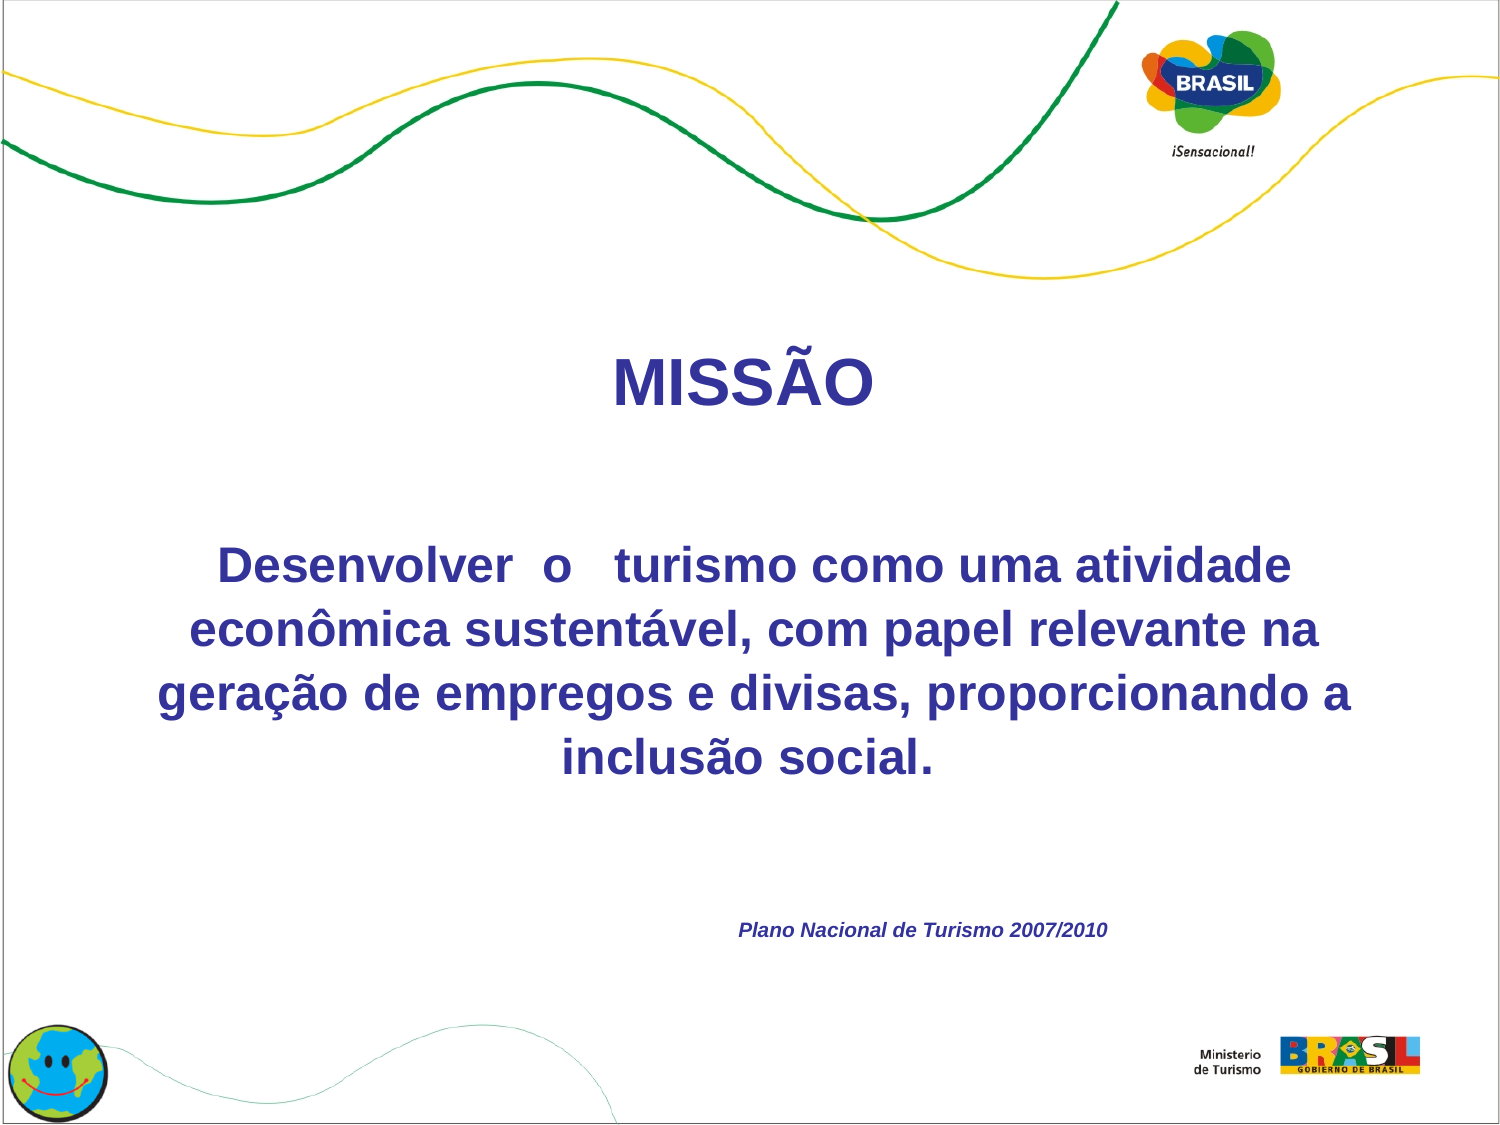

MISSÃO
Desenvolver o turismo como uma atividade econômica sustentável, com papel relevante na geração de empregos e divisas, proporcionando a inclusão social.
 				 Plano Nacional de Turismo 2007/2010